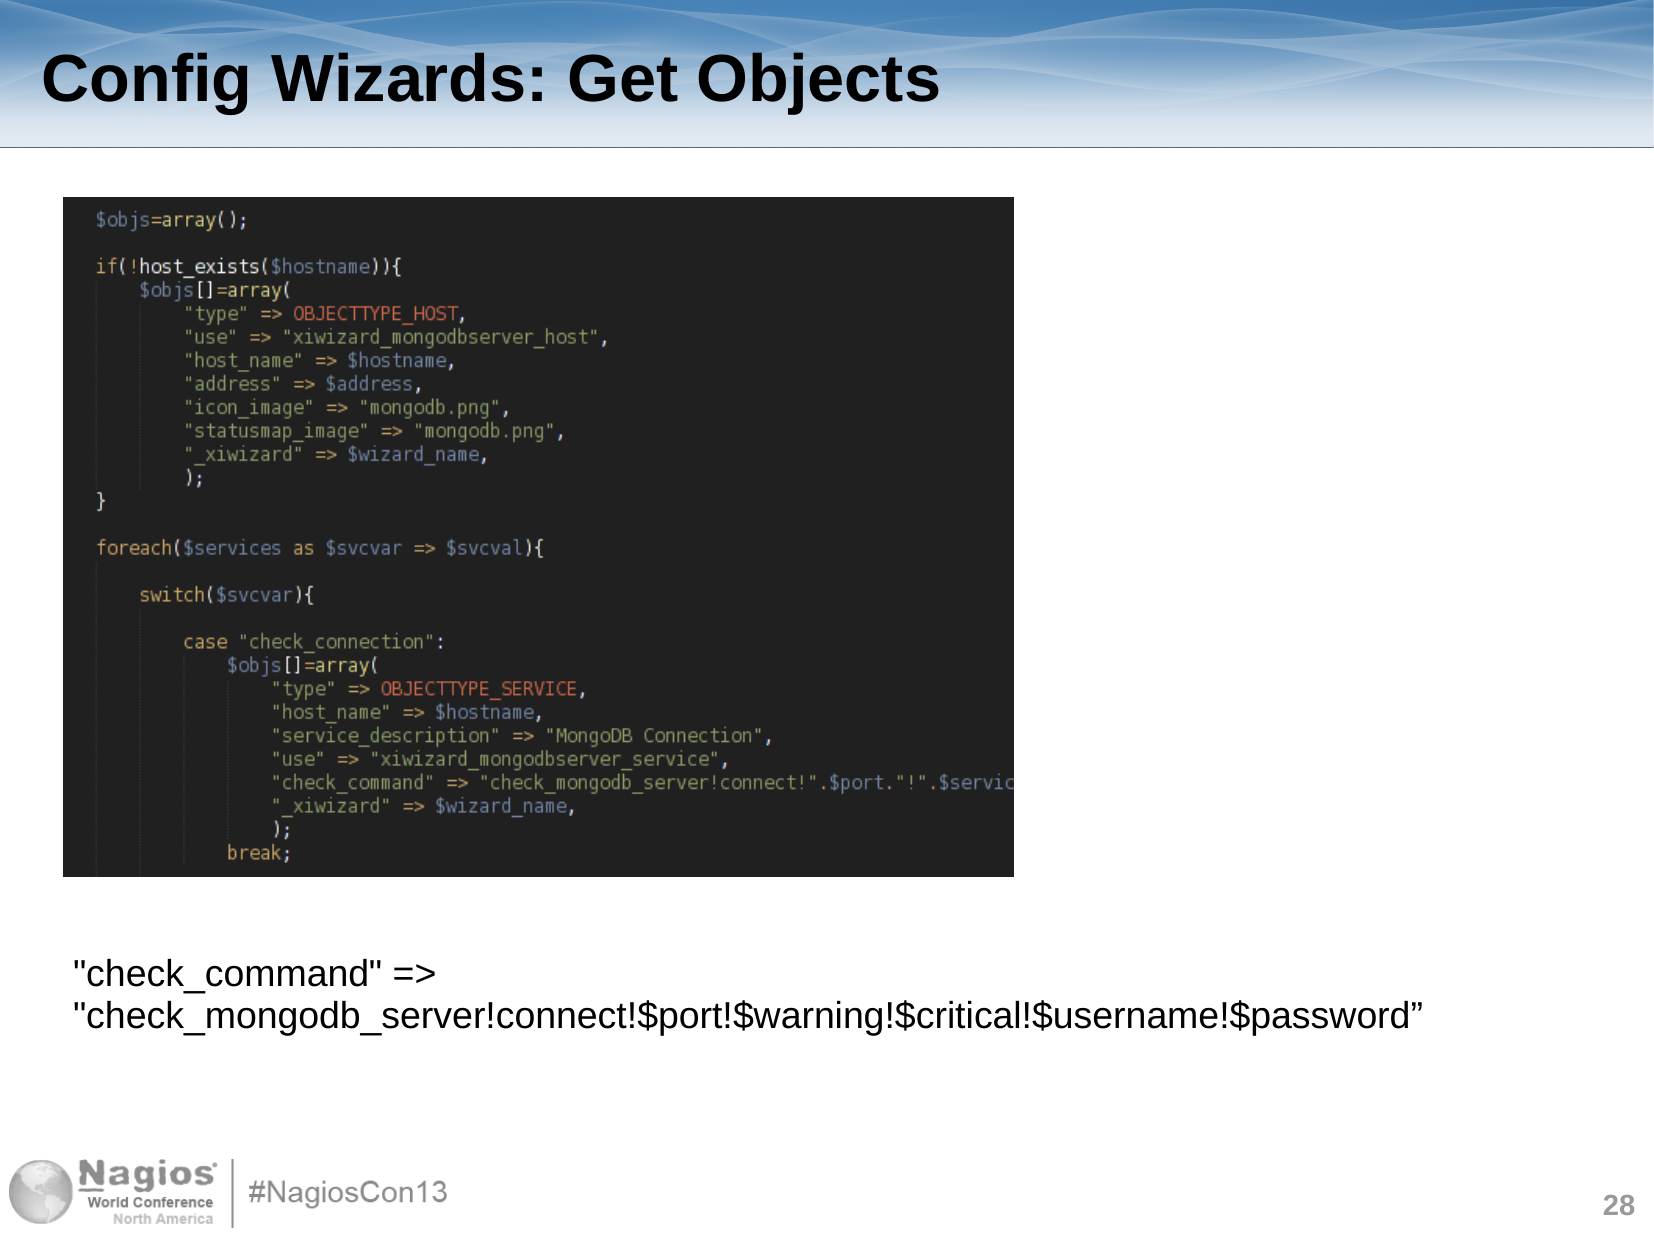

# Config Wizards: Get Objects
"check_command" =>
"check_mongodb_server!connect!$port!$warning!$critical!$username!$password”
28